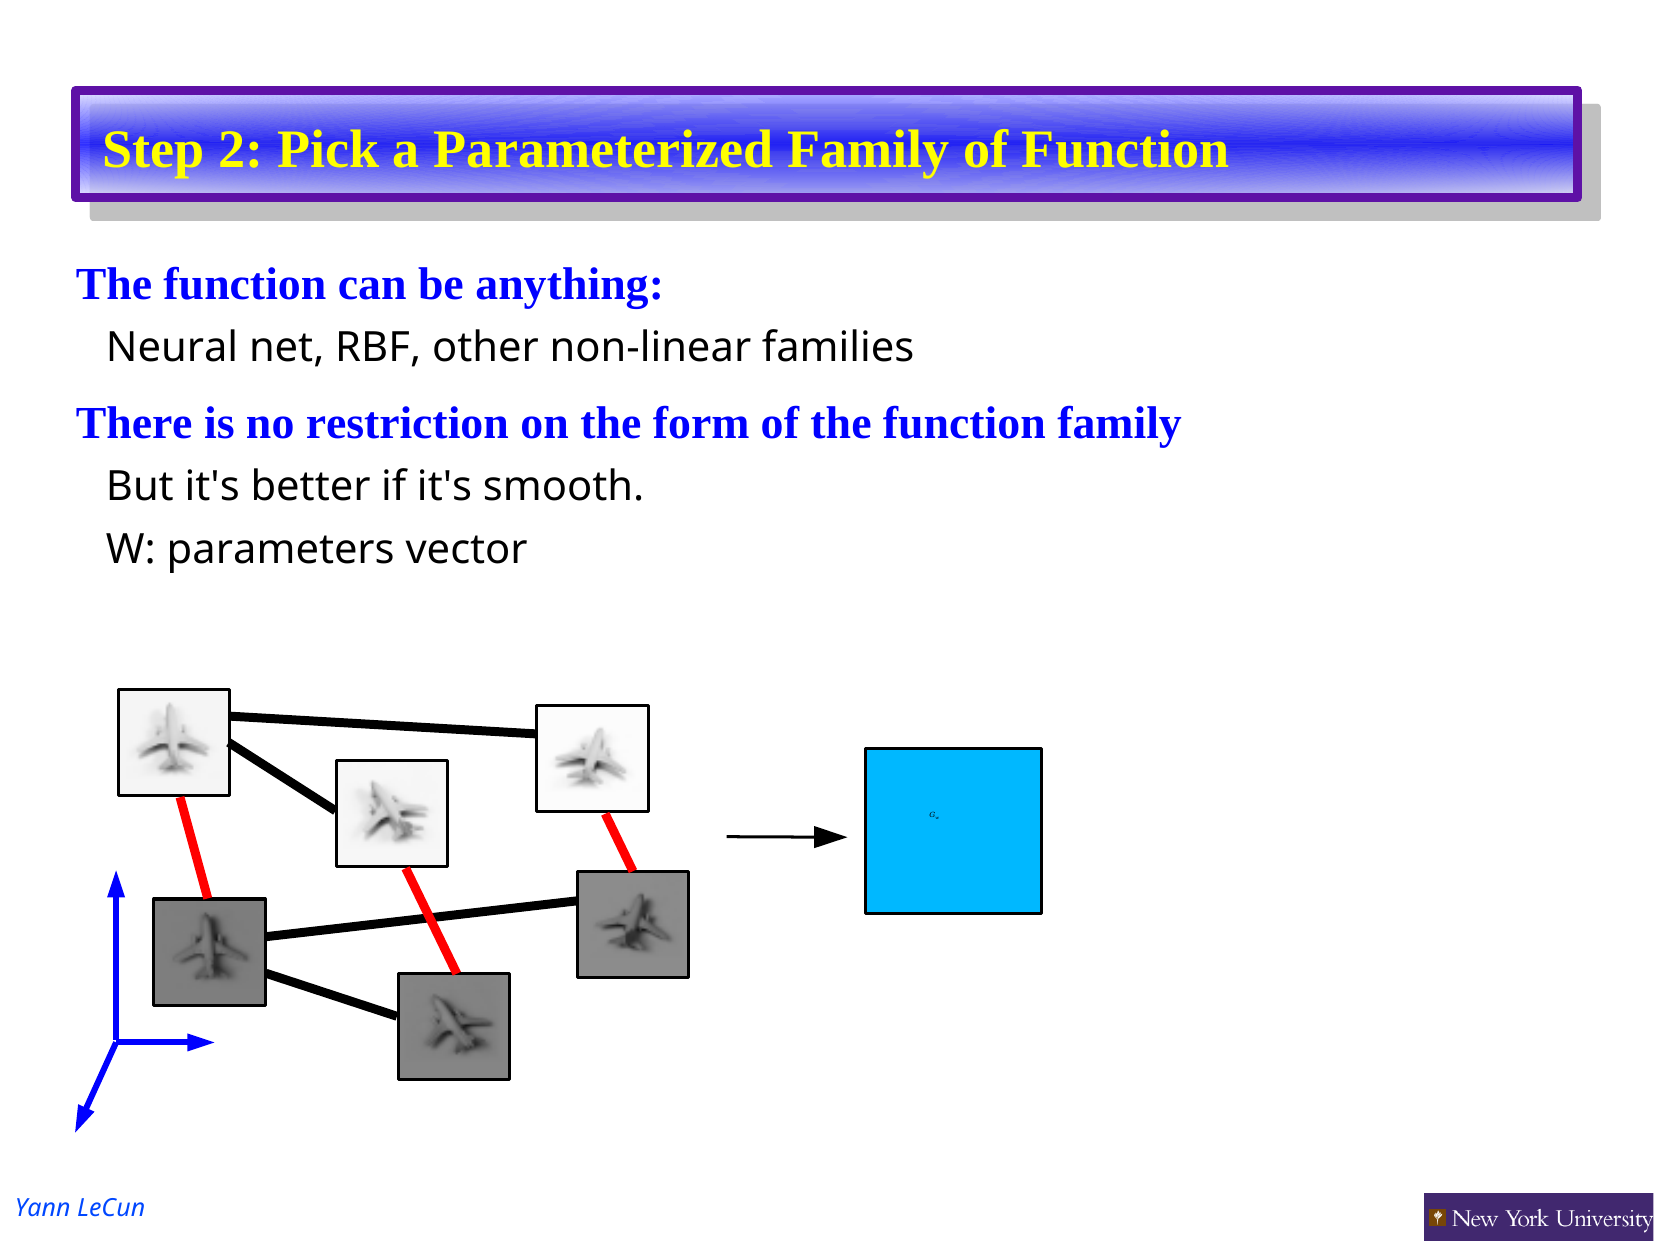

# Step 2: Pick a Parameterized Family of Function
The function can be anything:
Neural net, RBF, other non-linear families
There is no restriction on the form of the function family
But it's better if it's smooth.
W: parameters vector